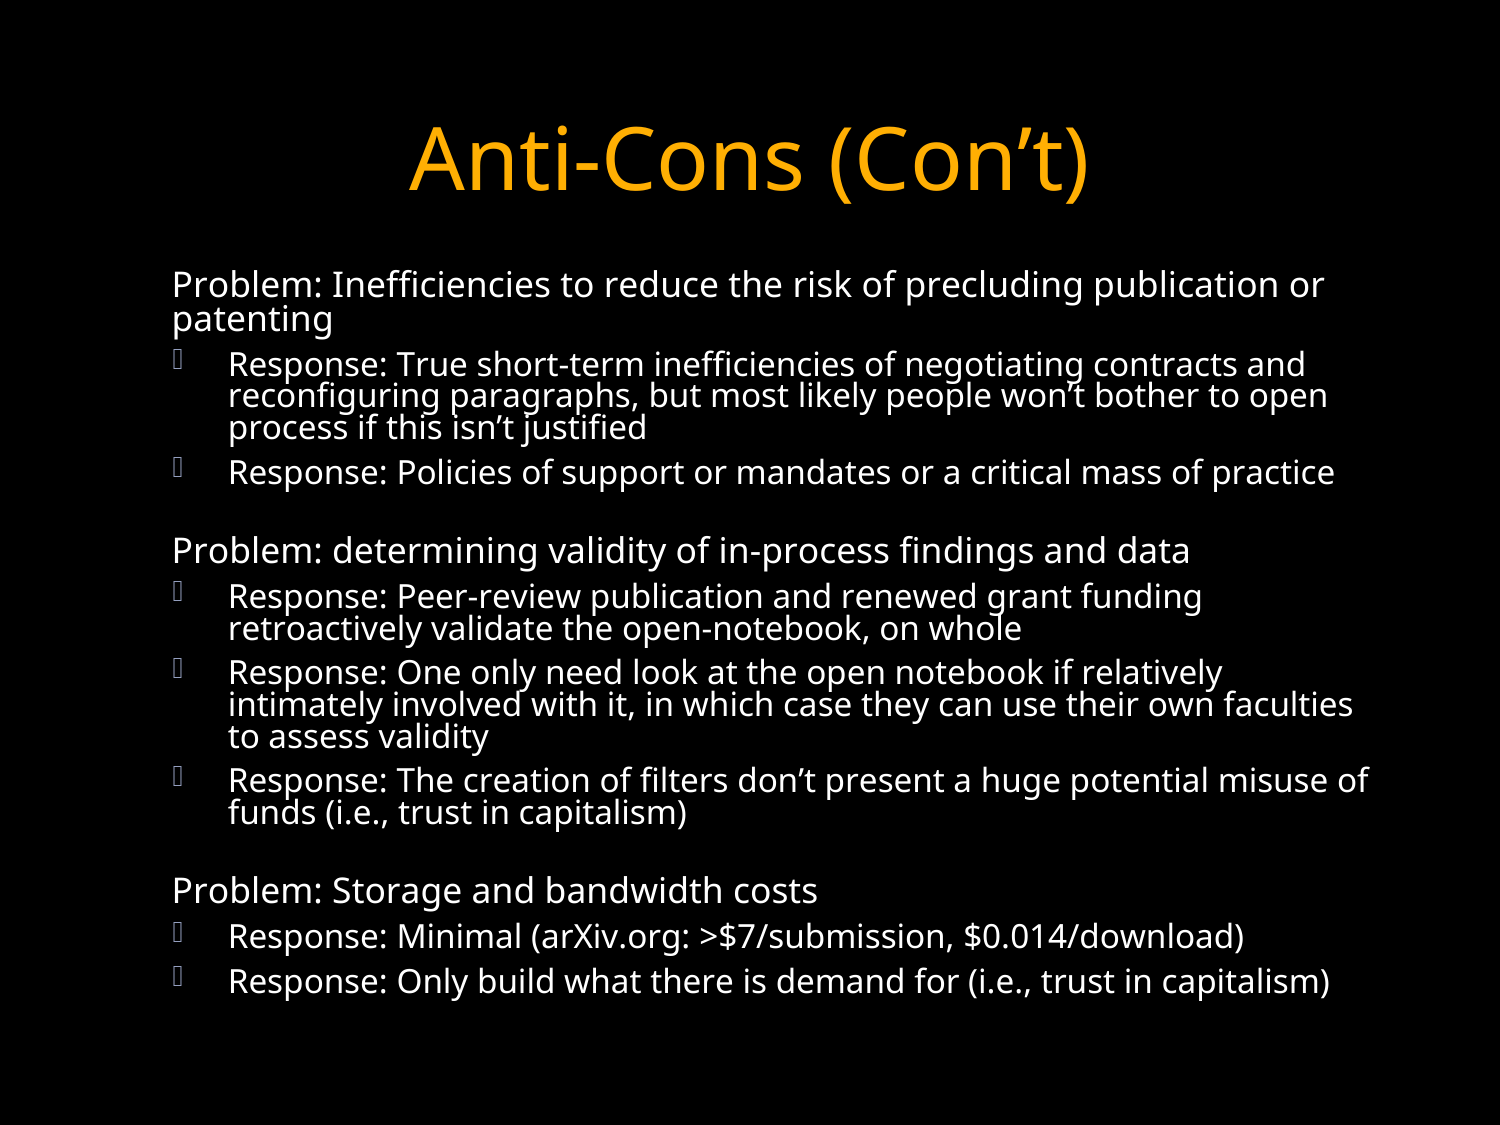

# Anti-Cons (Con’t)
Problem: Inefficiencies to reduce the risk of precluding publication or patenting
Response: True short-term inefficiencies of negotiating contracts and reconfiguring paragraphs, but most likely people won’t bother to open process if this isn’t justified
Response: Policies of support or mandates or a critical mass of practice
Problem: determining validity of in-process findings and data
Response: Peer-review publication and renewed grant funding retroactively validate the open-notebook, on whole
Response: One only need look at the open notebook if relatively intimately involved with it, in which case they can use their own faculties to assess validity
Response: The creation of filters don’t present a huge potential misuse of funds (i.e., trust in capitalism)
Problem: Storage and bandwidth costs
Response: Minimal (arXiv.org: >$7/submission, $0.014/download)
Response: Only build what there is demand for (i.e., trust in capitalism)